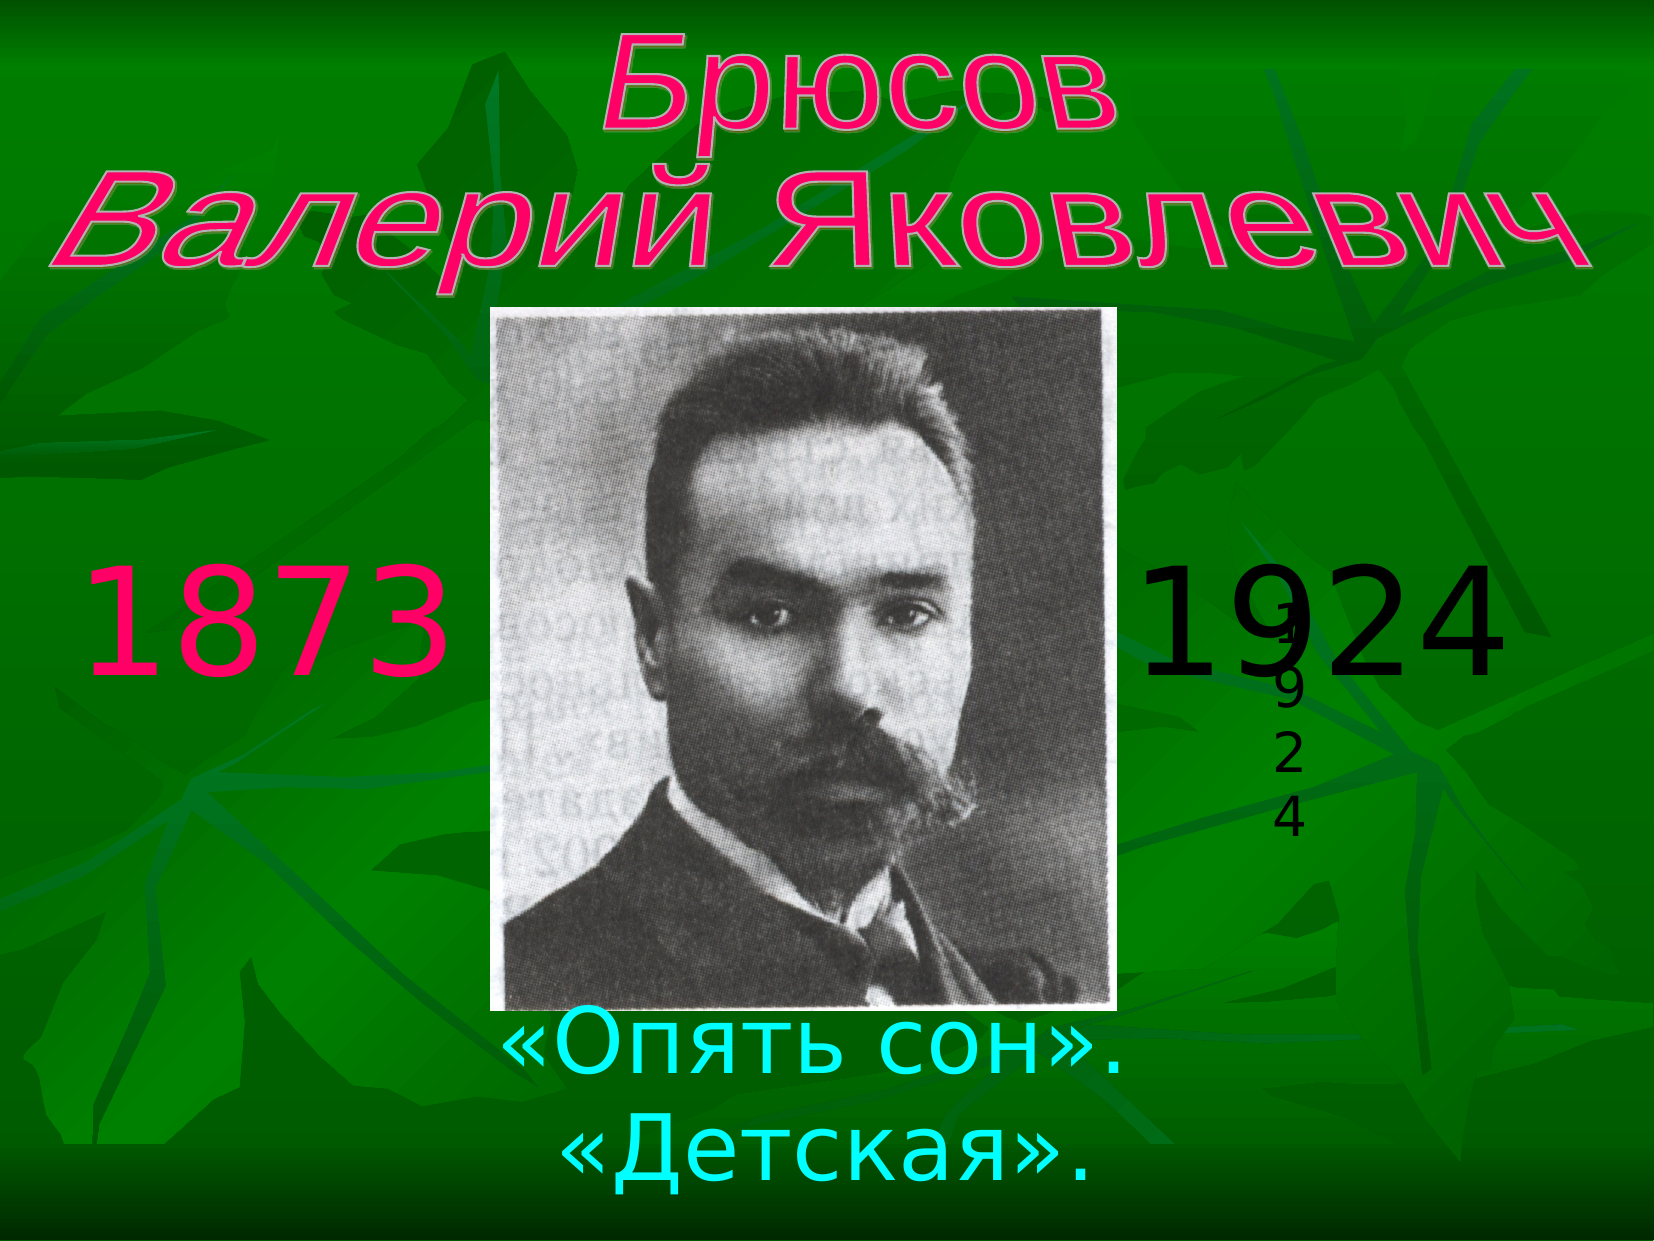

Брюсов
Валерий Яковлевич
1873
1924
1924
«Опять сон».
 «Детская».